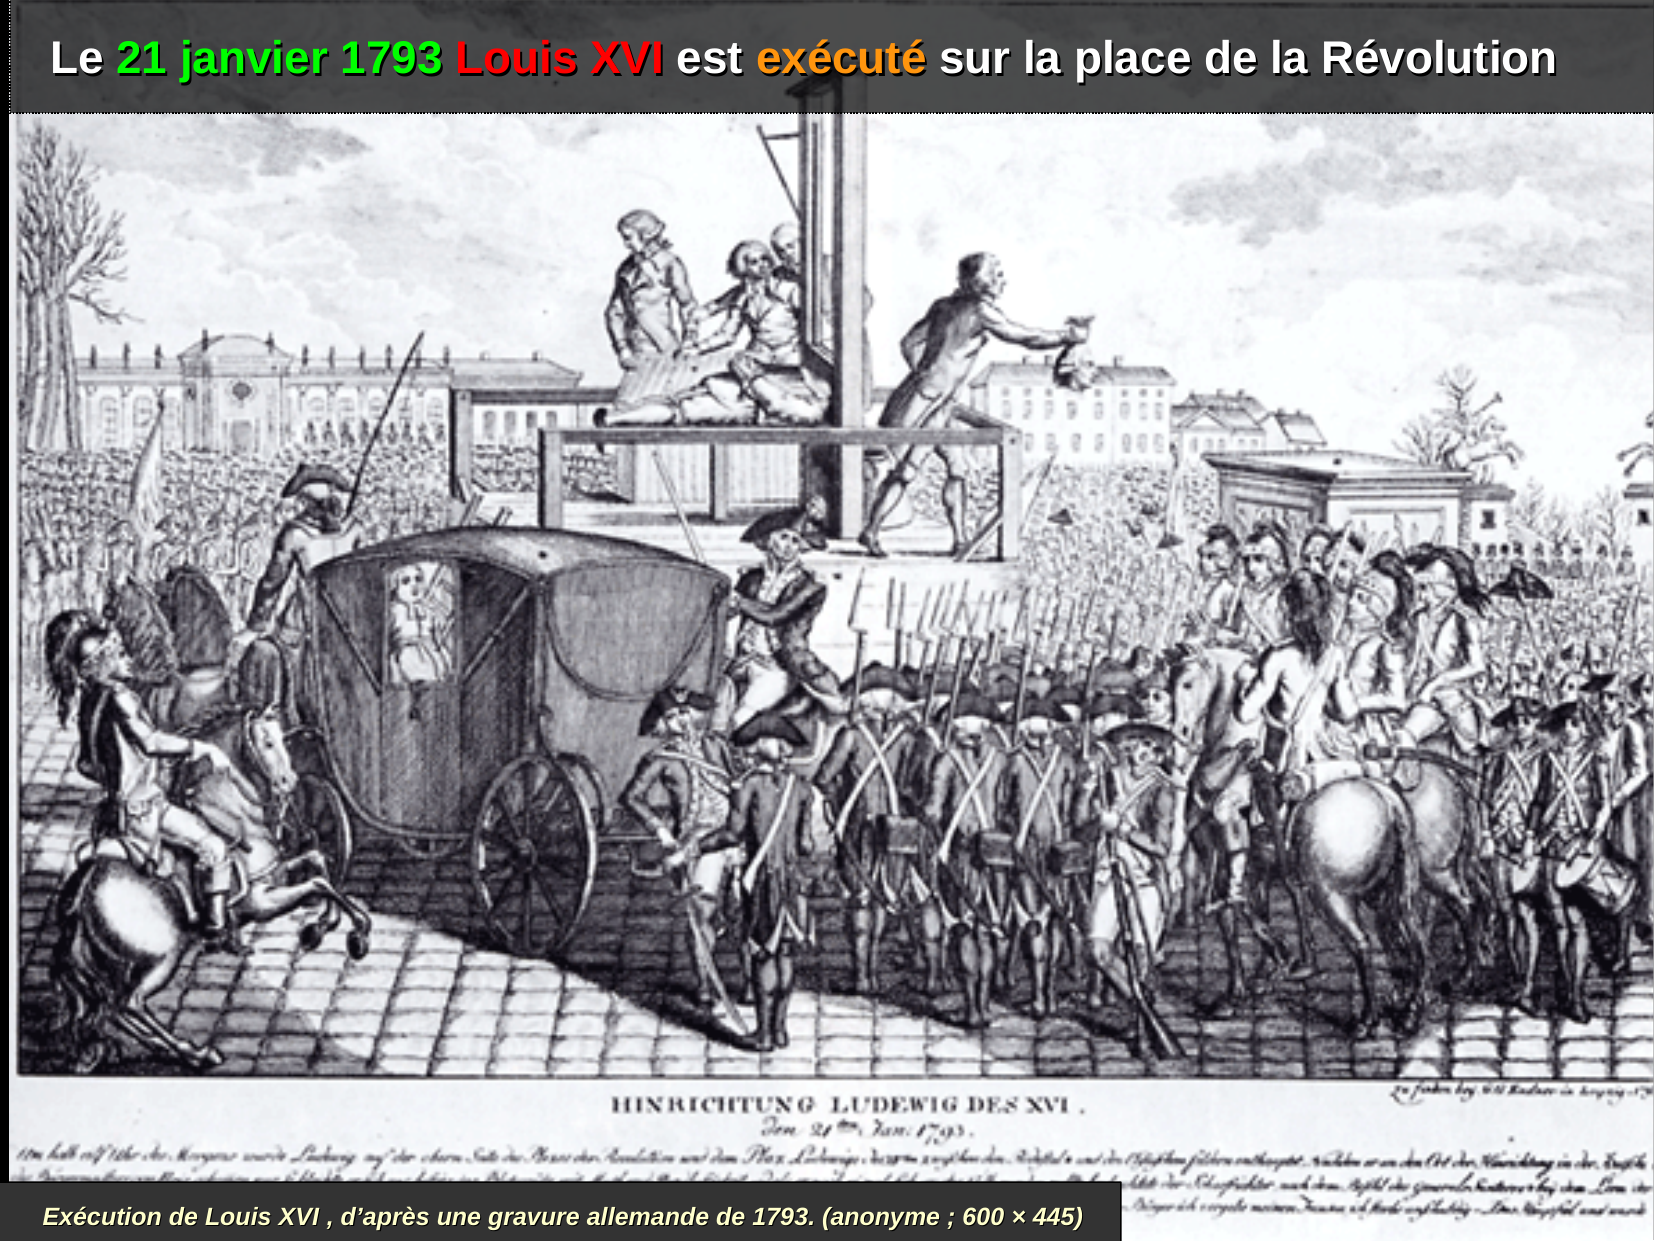

Le 21 janvier 1793 Louis XVI est exécuté sur la place de la Révolution
Exécution de Louis XVI , d’après une gravure allemande de 1793. (anonyme ; 600 × 445)